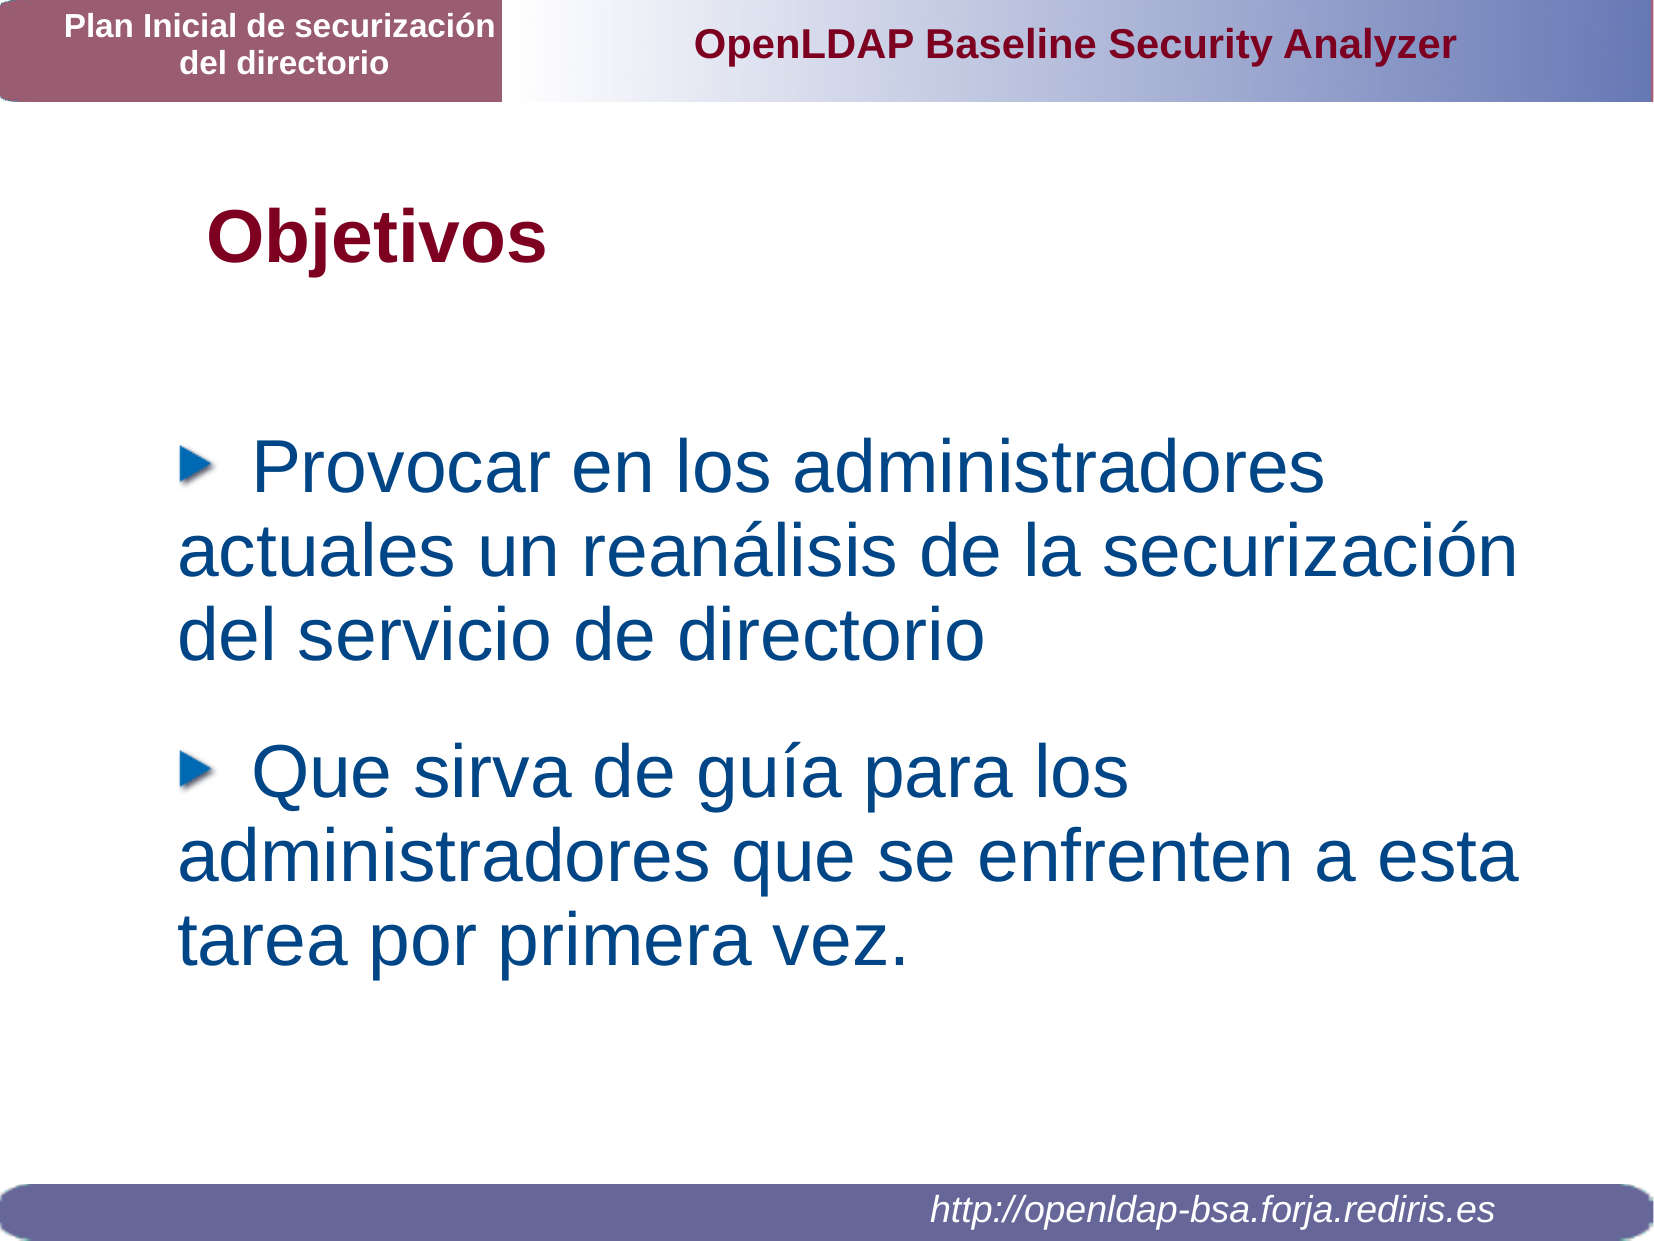

Plan Inicial de securización
 del directorio
OpenLDAP Baseline Security Analyzer
# Objetivos
	Provocar en los administradores actuales un reanálisis de la securización del servicio de directorio
	Que sirva de guía para los administradores que se enfrenten a esta tarea por primera vez.
http://openldap-bsa.forja.rediris.es